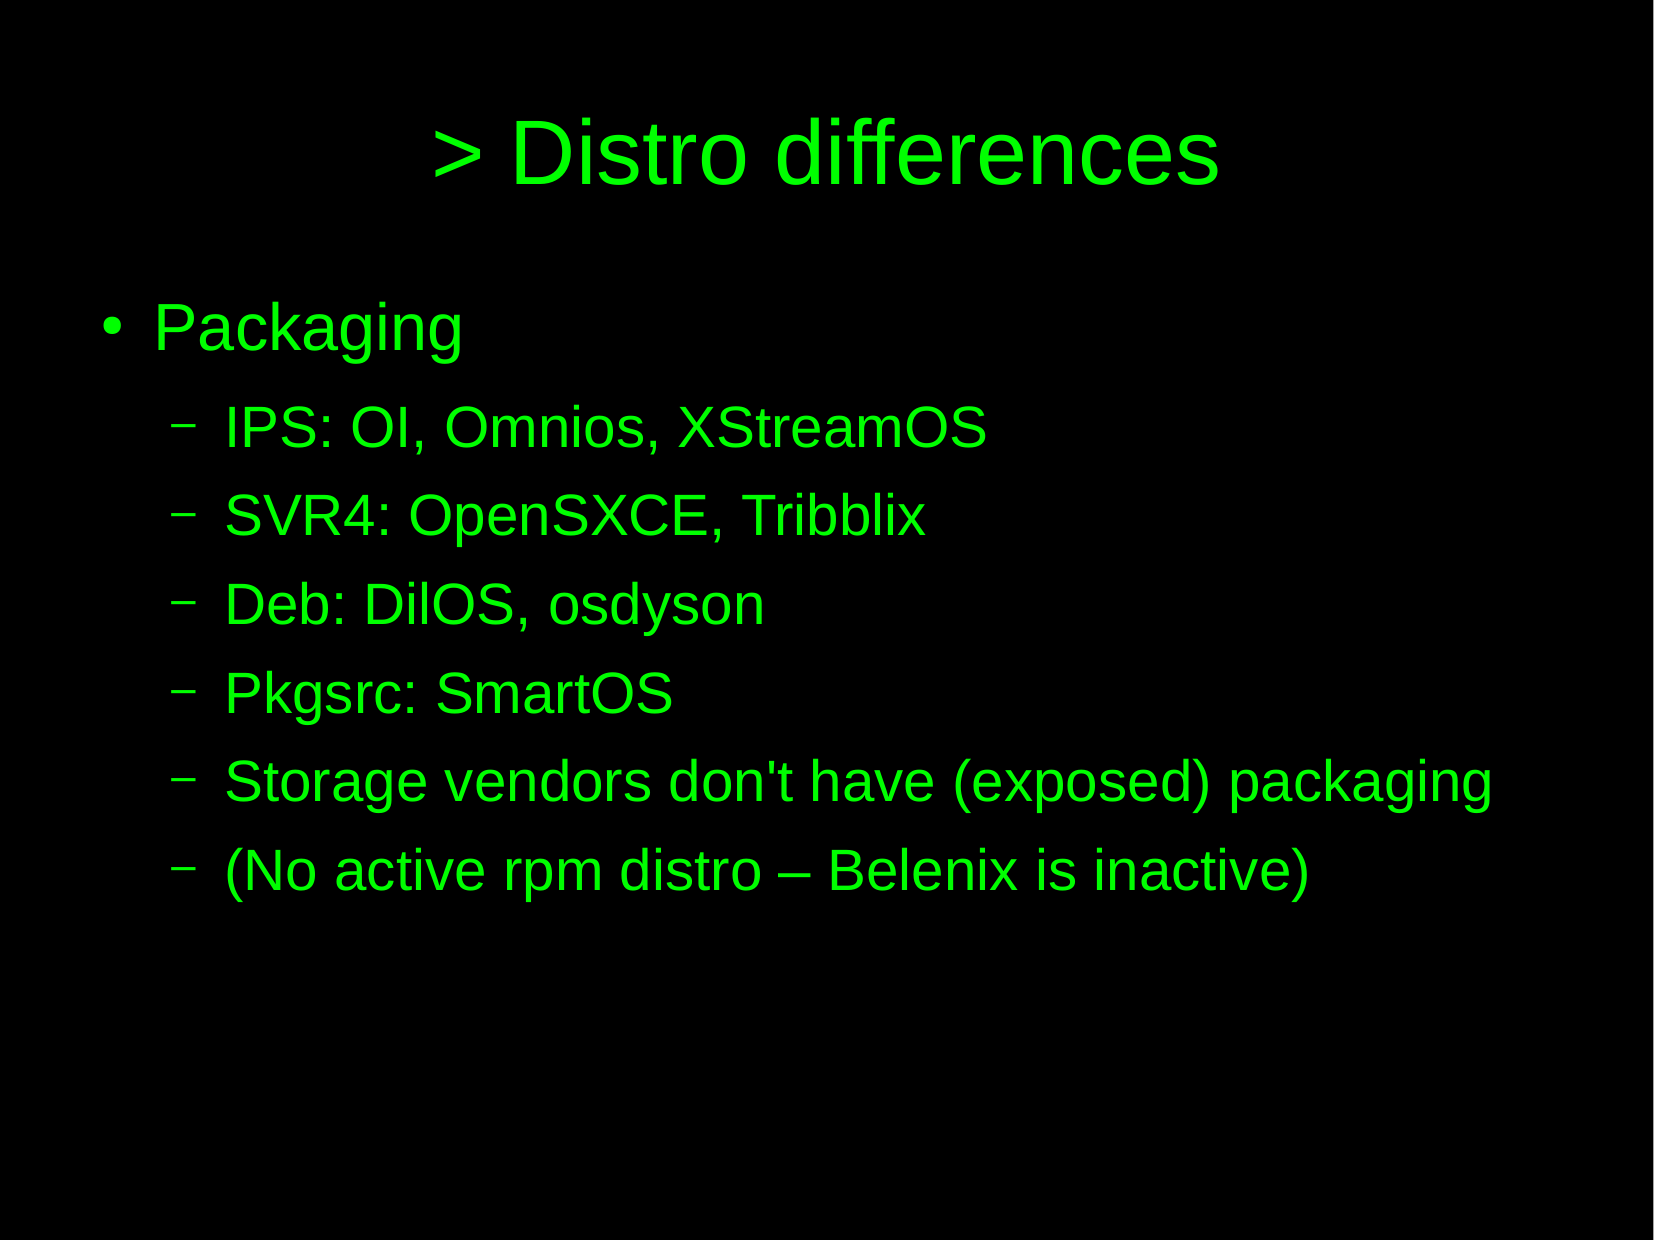

# > Distro differences
Packaging
IPS: OI, Omnios, XStreamOS
SVR4: OpenSXCE, Tribblix
Deb: DilOS, osdyson
Pkgsrc: SmartOS
Storage vendors don't have (exposed) packaging
(No active rpm distro – Belenix is inactive)